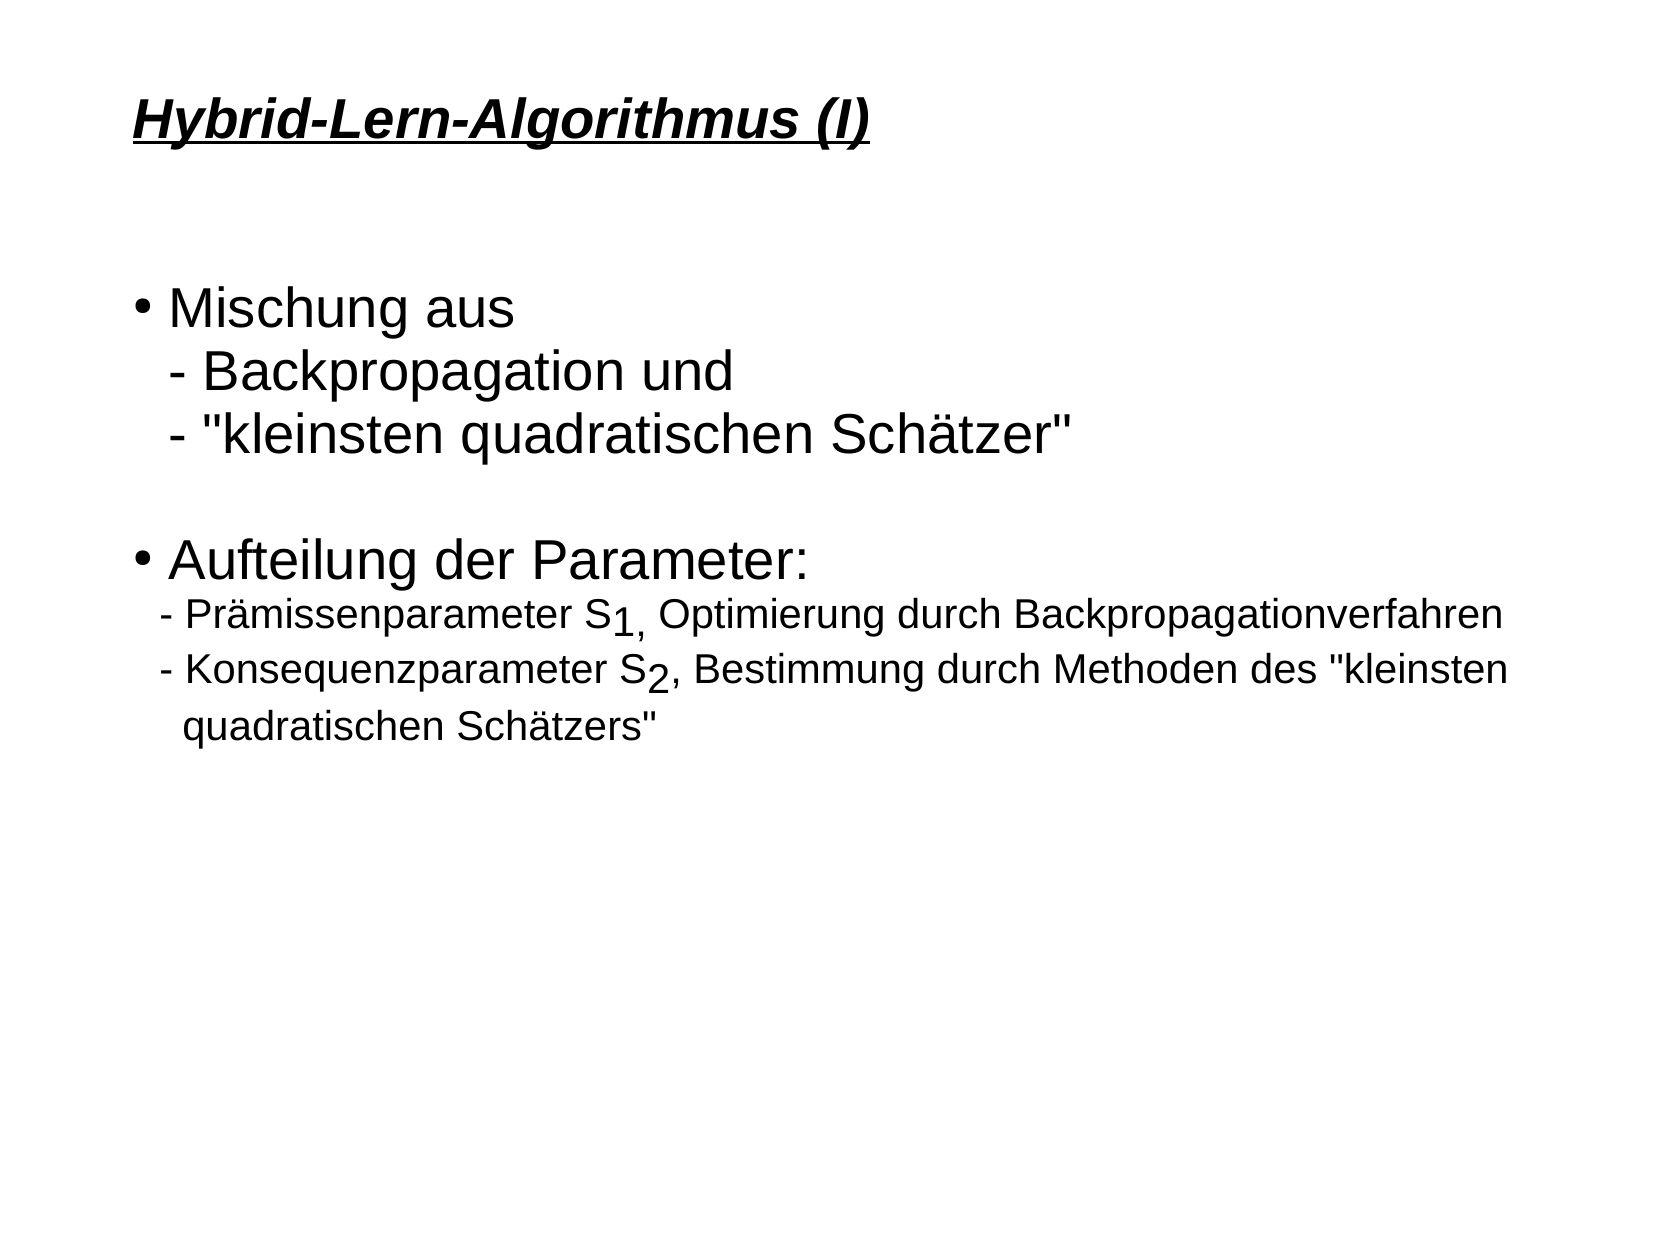

Hybrid-Lern-Algorithmus (I)
 Mischung aus
 - Backpropagation und
 - "kleinsten quadratischen Schätzer"
 Aufteilung der Parameter:
 - Prämissenparameter S1, Optimierung durch Backpropagationverfahren
 - Konsequenzparameter S2, Bestimmung durch Methoden des "kleinsten
 quadratischen Schätzers"